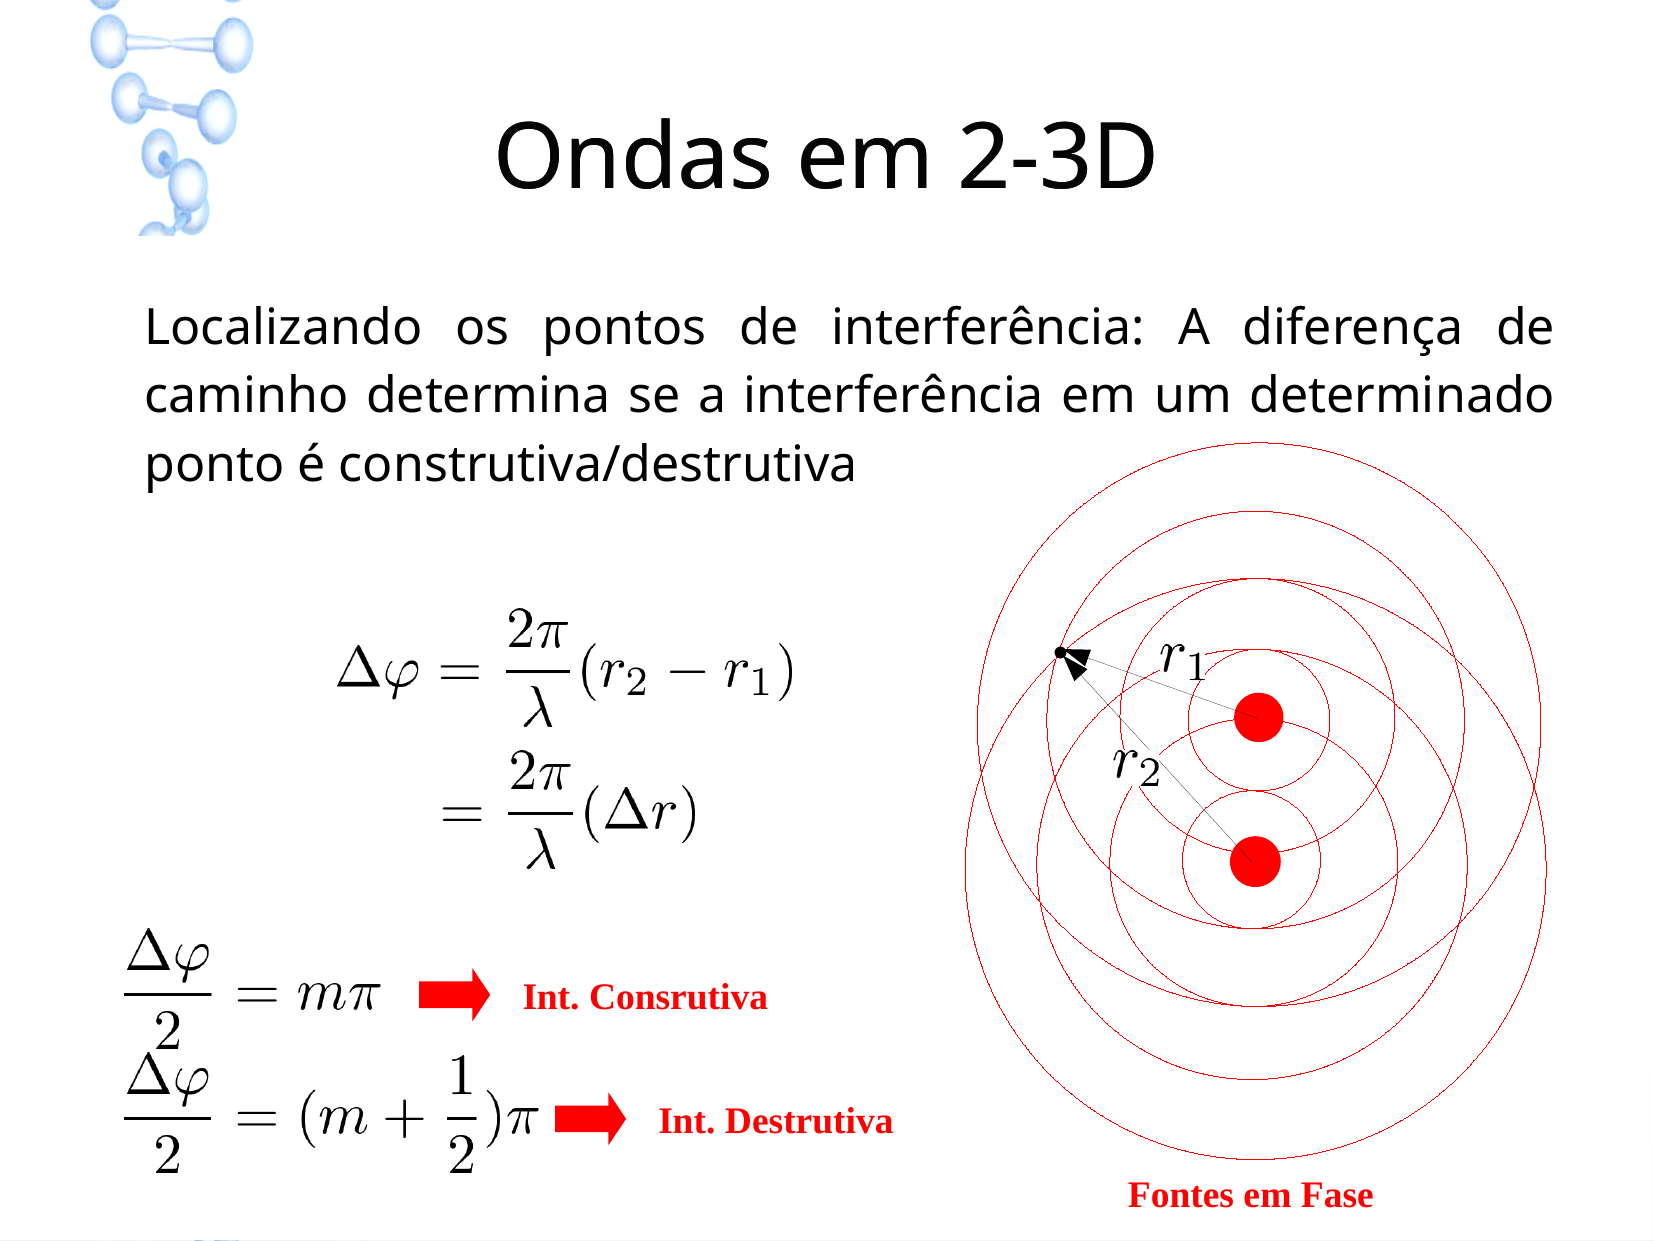

# Ondas em 2-3D
Ondas em 2-3D
Localizando os pontos de interferência: A diferença de caminho determina se a interferência em um determinado ponto é construtiva/destrutiva
.
Int. Consrutiva
Int. Destrutiva
Fontes em Fase